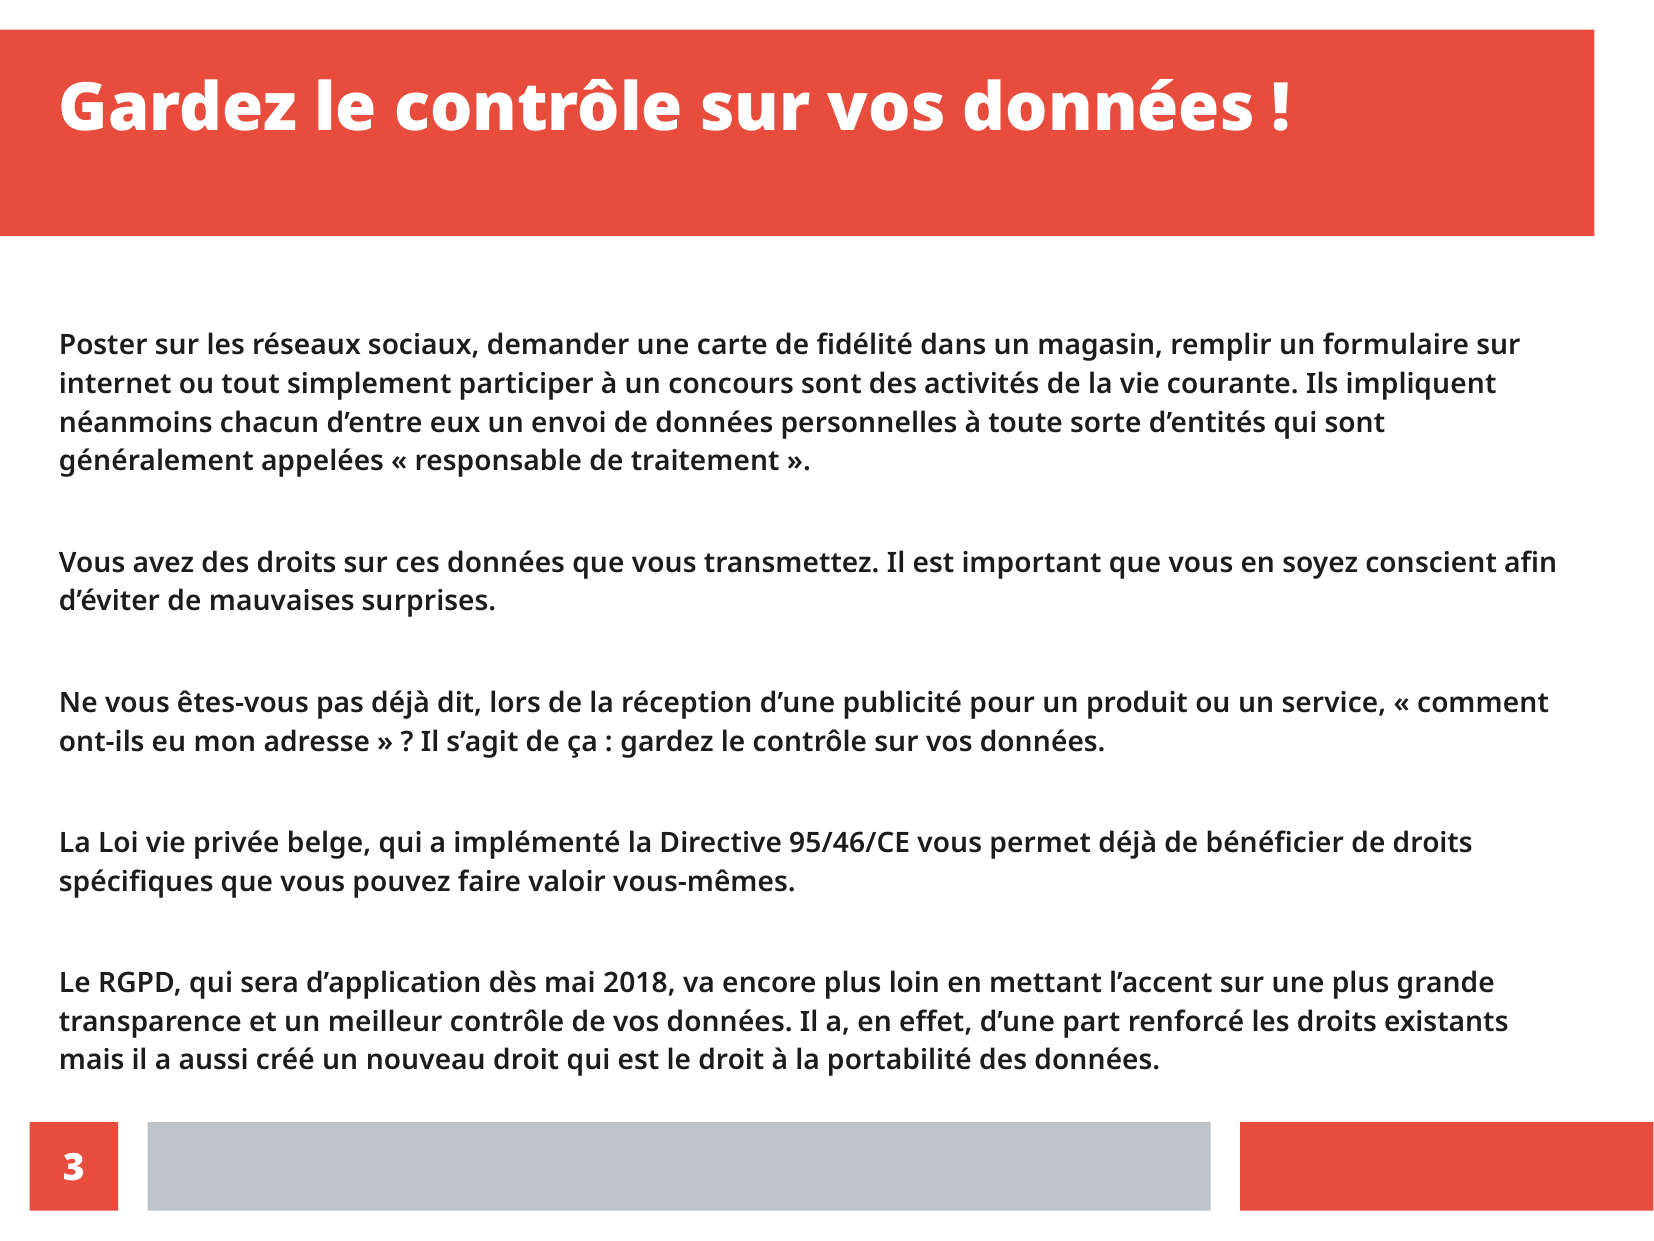

# Gardez le contrôle sur vos données !
Poster sur les réseaux sociaux, demander une carte de fidélité dans un magasin, remplir un formulaire sur internet ou tout simplement participer à un concours sont des activités de la vie courante. Ils impliquent néanmoins chacun d’entre eux un envoi de données personnelles à toute sorte d’entités qui sont généralement appelées « responsable de traitement ».
Vous avez des droits sur ces données que vous transmettez. Il est important que vous en soyez conscient afin d’éviter de mauvaises surprises.
Ne vous êtes-vous pas déjà dit, lors de la réception d’une publicité pour un produit ou un service, « comment ont-ils eu mon adresse » ? Il s’agit de ça : gardez le contrôle sur vos données.
La Loi vie privée belge, qui a implémenté la Directive 95/46/CE vous permet déjà de bénéficier de droits spécifiques que vous pouvez faire valoir vous-mêmes.
Le RGPD, qui sera d’application dès mai 2018, va encore plus loin en mettant l’accent sur une plus grande transparence et un meilleur contrôle de vos données. Il a, en effet, d’une part renforcé les droits existants mais il a aussi créé un nouveau droit qui est le droit à la portabilité des données.
3